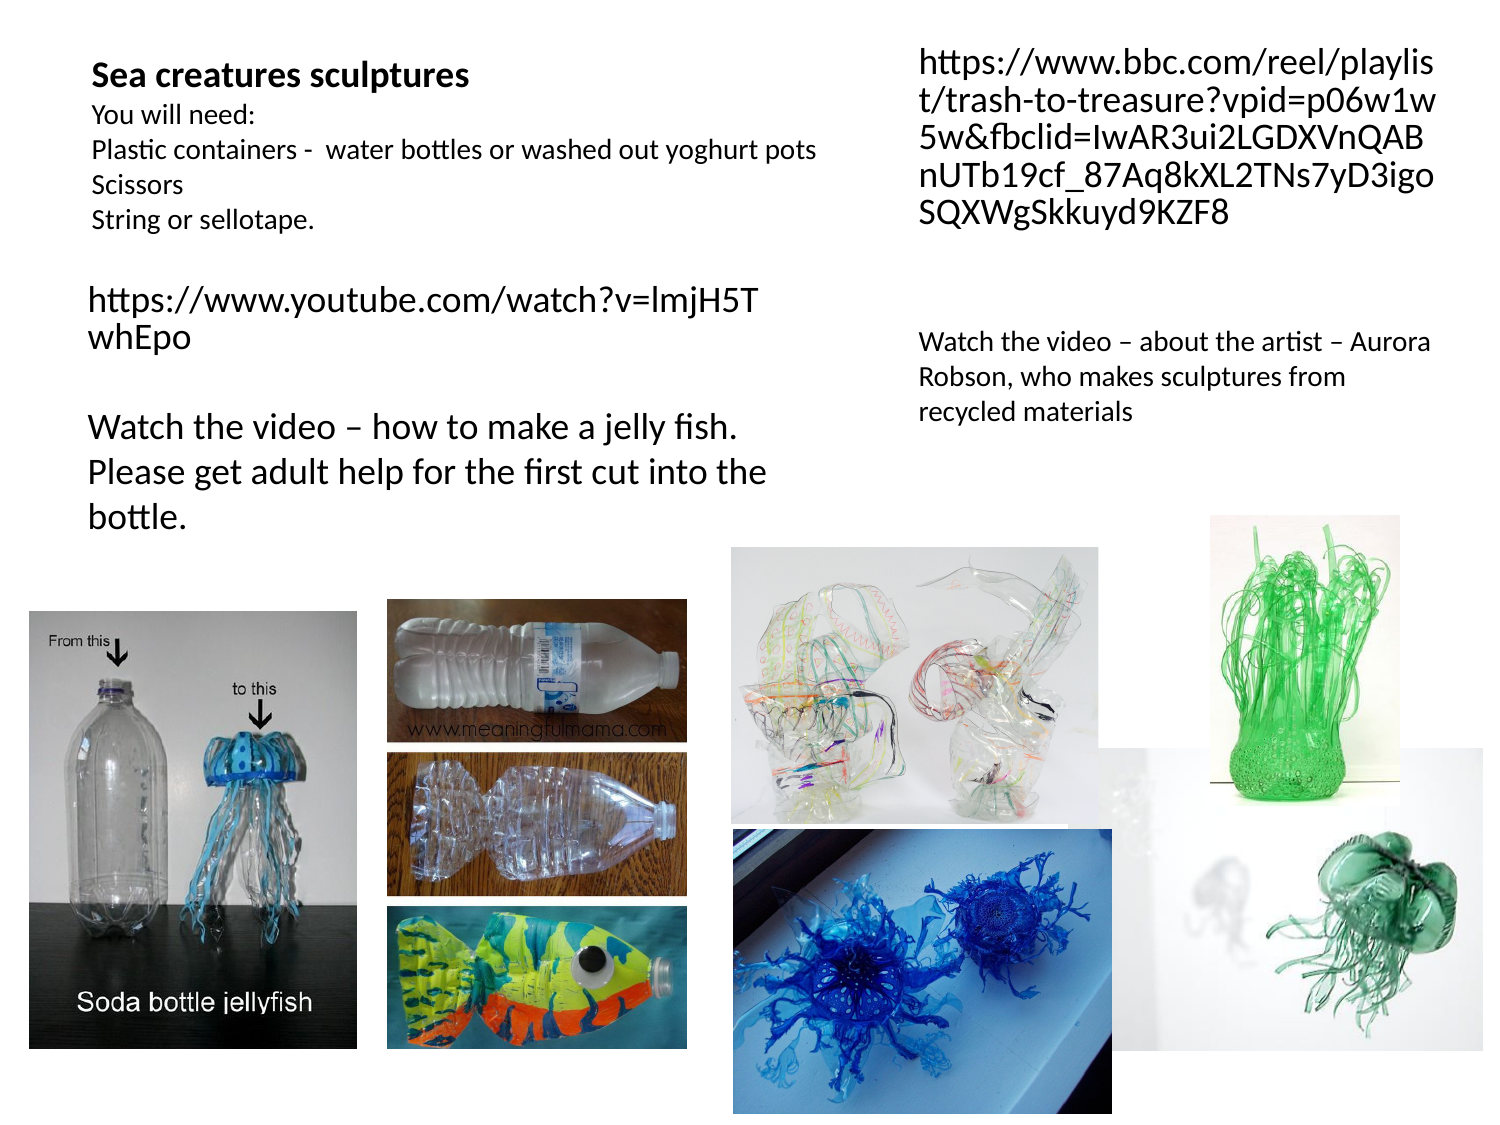

https://www.bbc.com/reel/playlist/trash-to-treasure?vpid=p06w1w5w&fbclid=IwAR3ui2LGDXVnQABnUTb19cf_87Aq8kXL2TNs7yD3igoSQXWgSkkuyd9KZF8
Watch the video – about the artist – Aurora Robson, who makes sculptures from recycled materials
Sea creatures sculptures
You will need:
Plastic containers - water bottles or washed out yoghurt pots
Scissors
String or sellotape.
https://www.youtube.com/watch?v=lmjH5TwhEpo
Watch the video – how to make a jelly fish. Please get adult help for the first cut into the bottle.